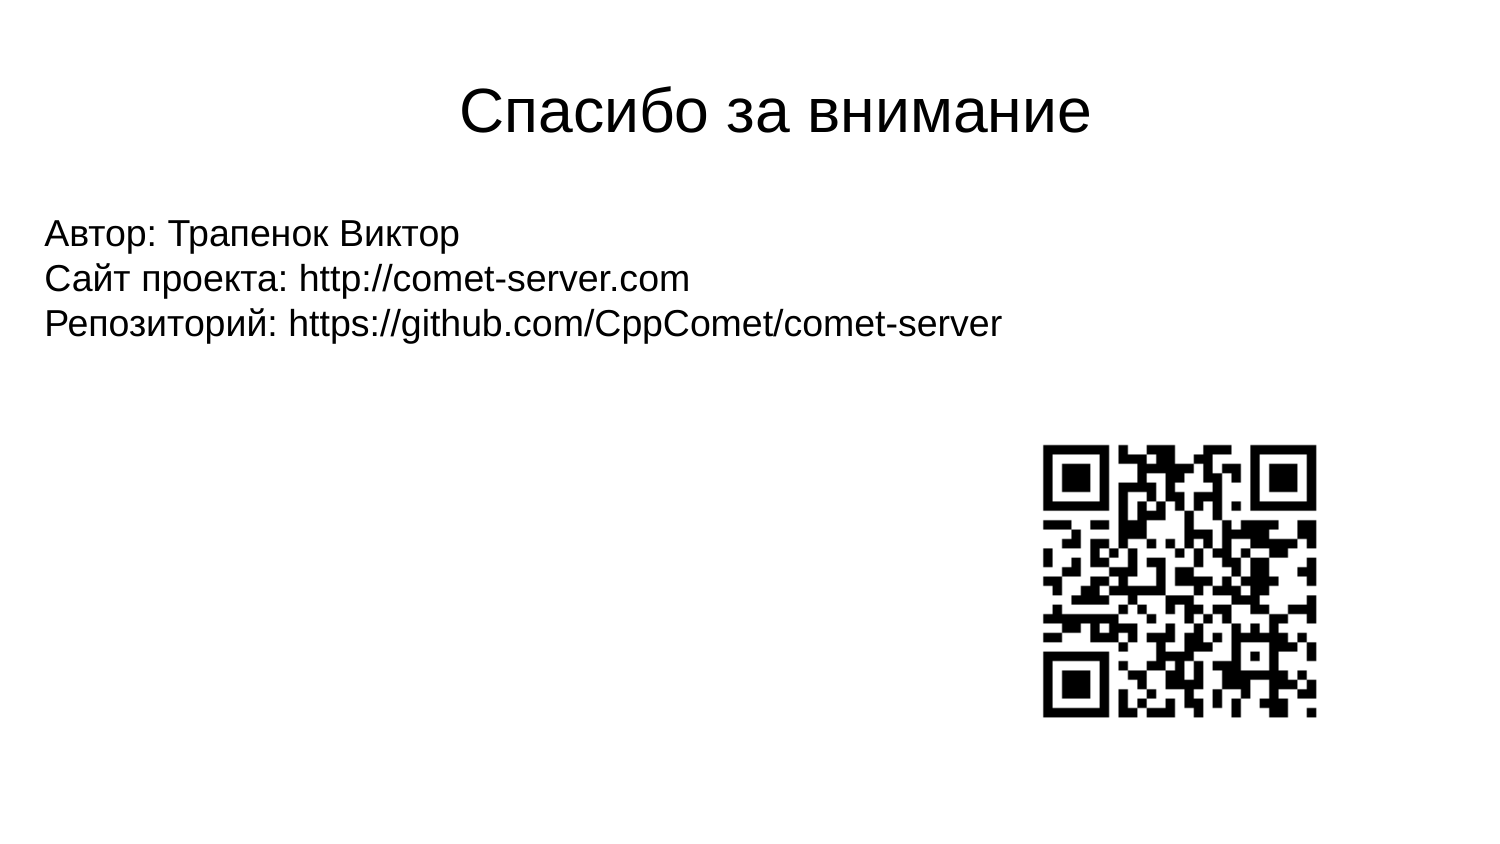

Спасибо за внимание
Автор: Трапенок Виктор
Сайт проекта: http://comet-server.com
Репозиторий: https://github.com/CppComet/comet-server